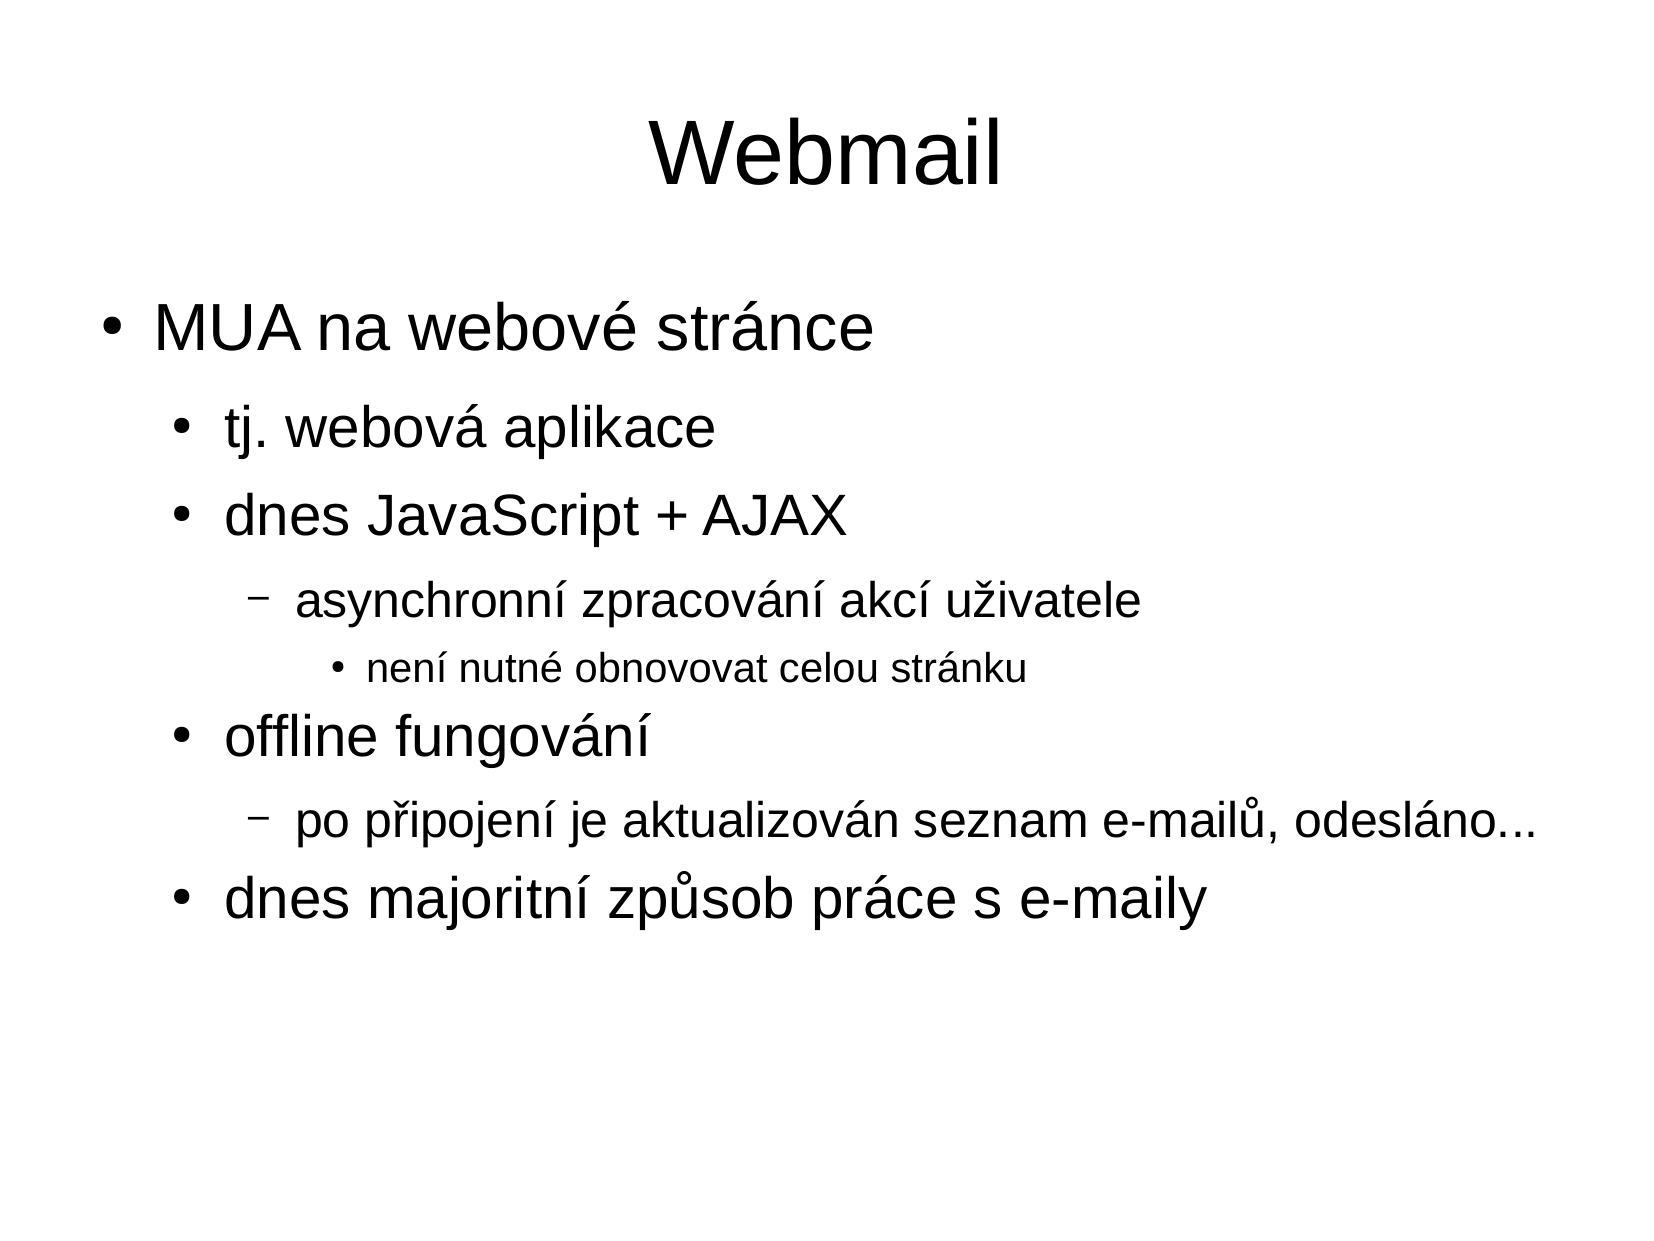

# Webmail
MUA na webové stránce
tj. webová aplikace
dnes JavaScript + AJAX
asynchronní zpracování akcí uživatele
není nutné obnovovat celou stránku
offline fungování
po připojení je aktualizován seznam e-mailů, odesláno...
dnes majoritní způsob práce s e-maily